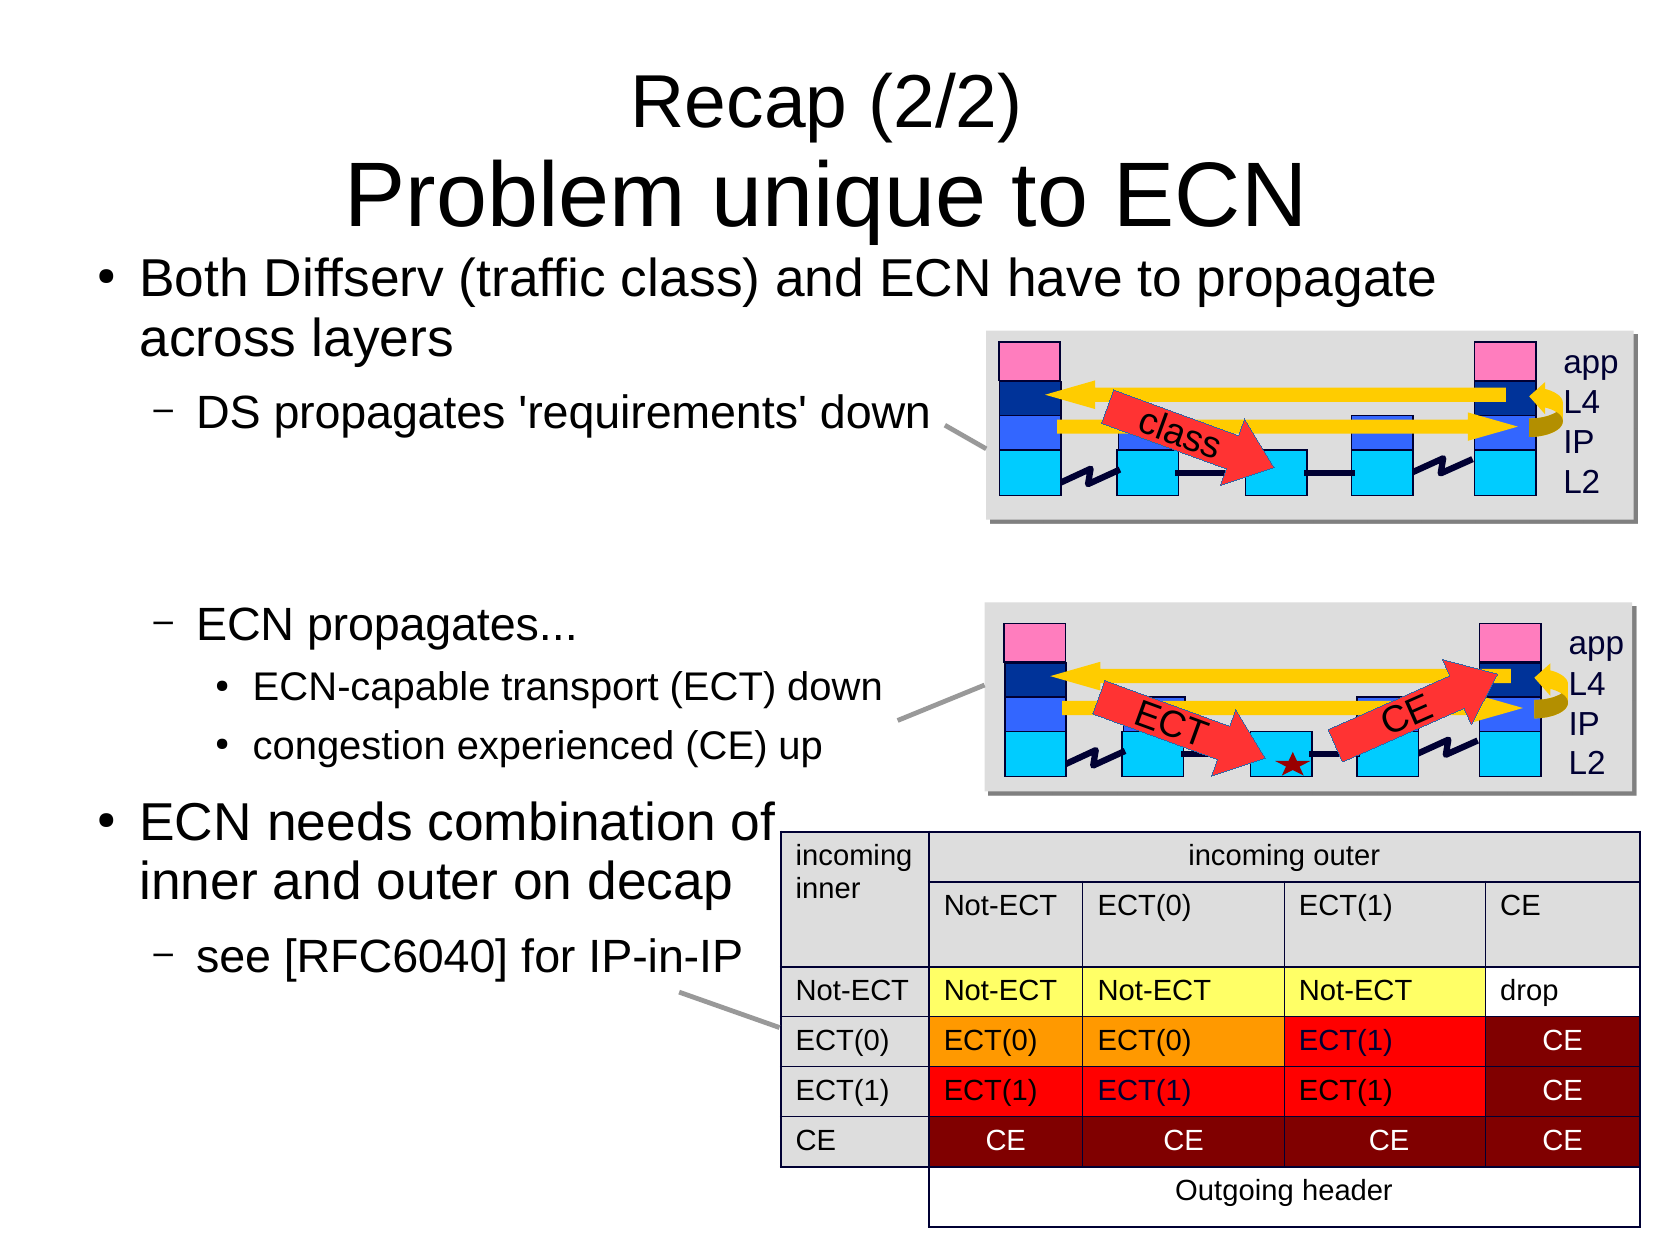

# Recap (2/2) Problem unique to ECN
Both Diffserv (traffic class) and ECN have to propagate across layers
DS propagates 'requirements' down
ECN propagates...
ECN-capable transport (ECT) down
congestion experienced (CE) up
ECN needs combination of
inner and outer on decap
see [RFC6040] for IP-in-IP
app
L4
IP
L2
class
app
L4
IP
L2
CE
ECT
| incoming inner | incoming outer | | | |
| --- | --- | --- | --- | --- |
| | Not-ECT | ECT(0) | ECT(1) | CE |
| Not-ECT | Not-ECT | Not-ECT | Not-ECT | drop |
| ECT(0) | ECT(0) | ECT(0) | ECT(1) | CE |
| ECT(1) | ECT(1) | ECT(1) | ECT(1) | CE |
| CE | CE | CE | CE | CE |
| | Outgoing header | | | |